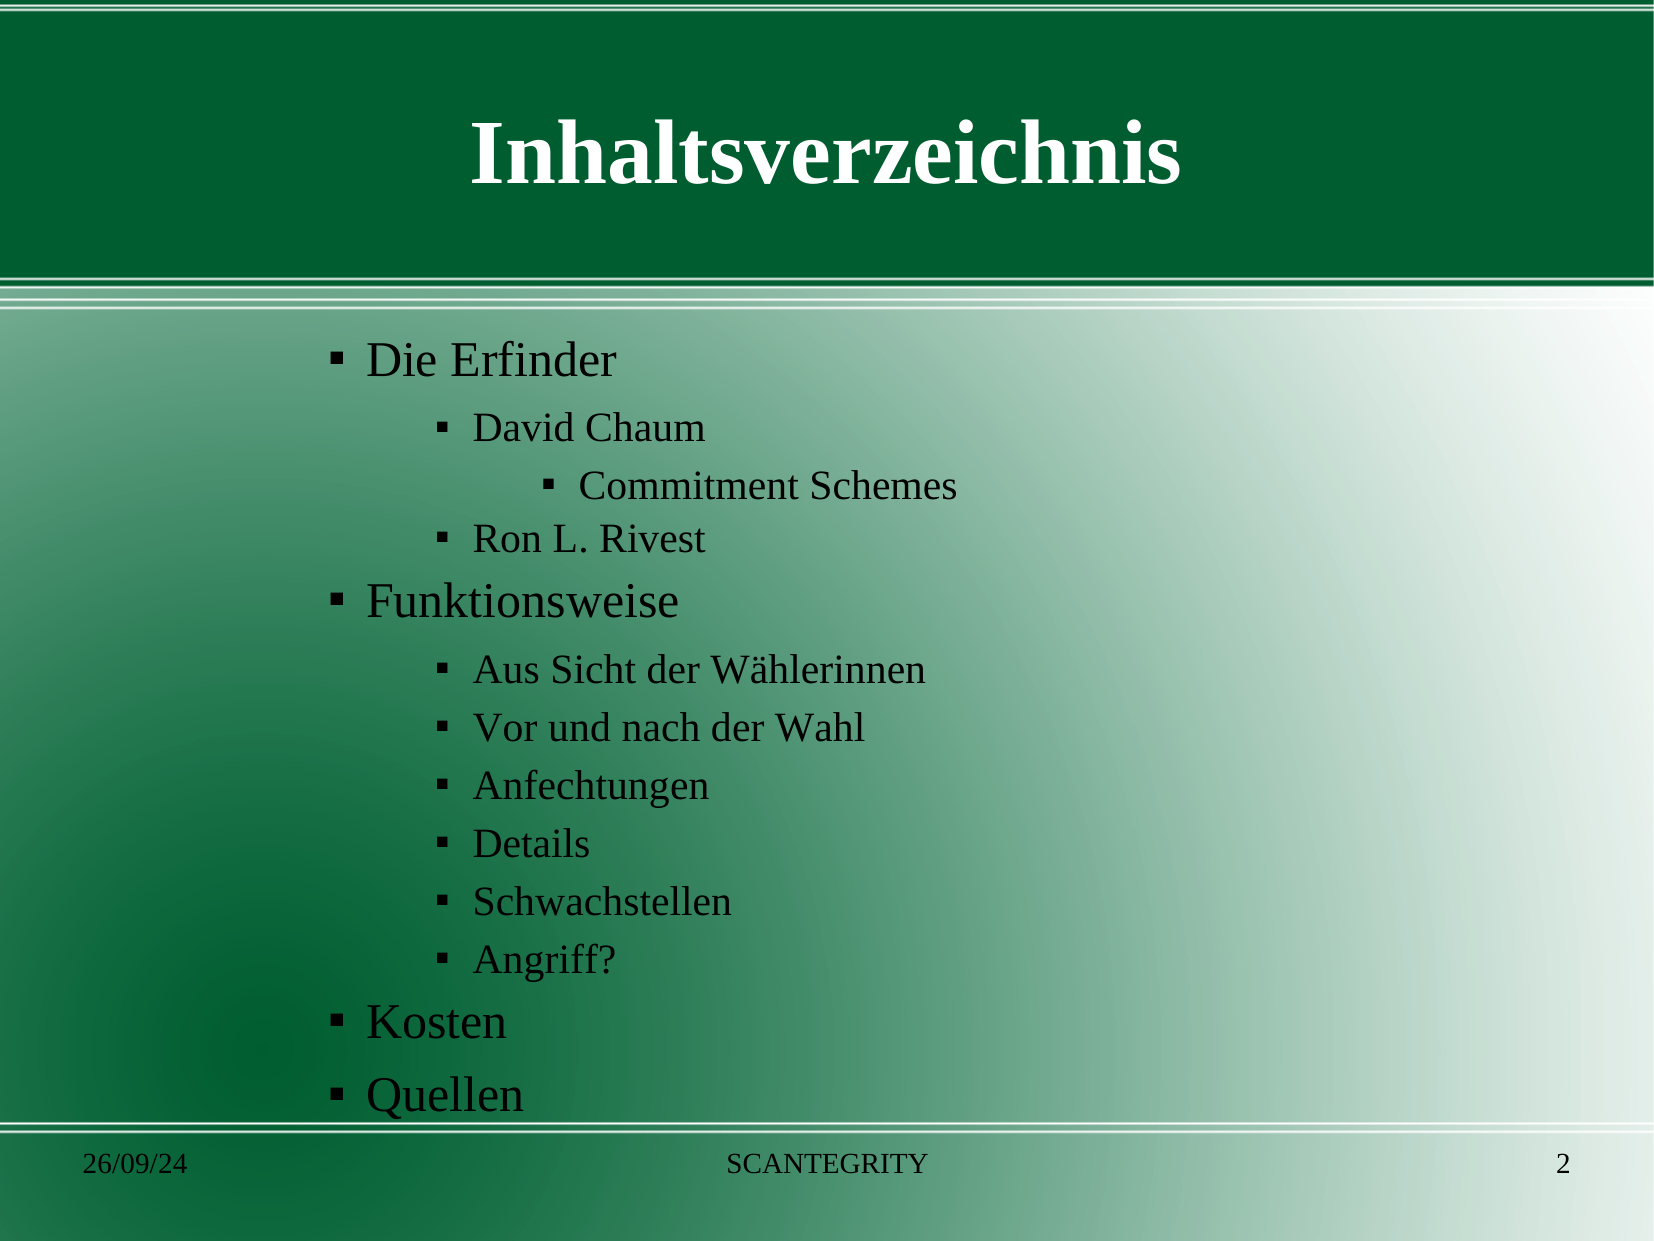

# Inhaltsverzeichnis
Die Erfinder
David Chaum
Commitment Schemes
Ron L. Rivest
Funktionsweise
Aus Sicht der Wählerinnen
Vor und nach der Wahl
Anfechtungen
Details
Schwachstellen
Angriff?
Kosten
Quellen
SCANTEGRITY
2